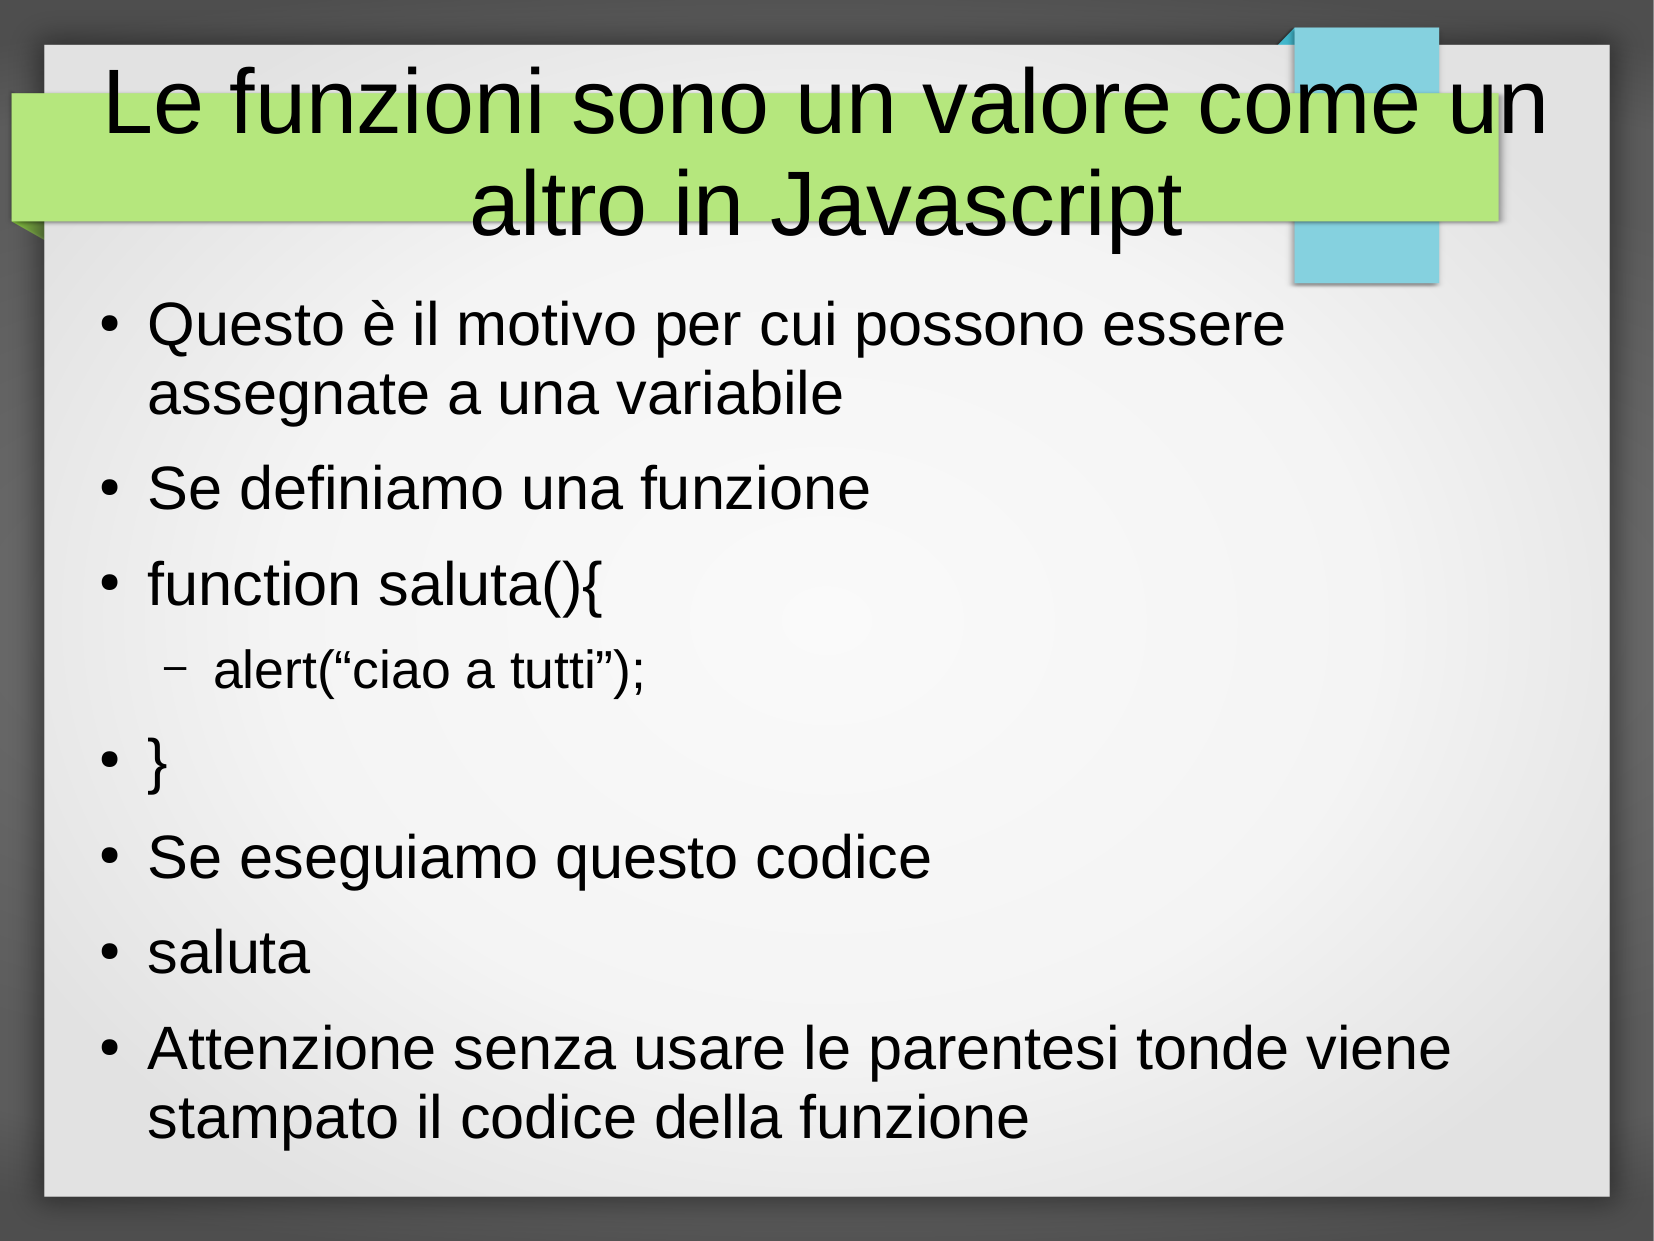

# Le funzioni sono un valore come un altro in Javascript
Questo è il motivo per cui possono essere assegnate a una variabile
Se definiamo una funzione
function saluta(){
alert(“ciao a tutti”);
}
Se eseguiamo questo codice
saluta
Attenzione senza usare le parentesi tonde viene stampato il codice della funzione